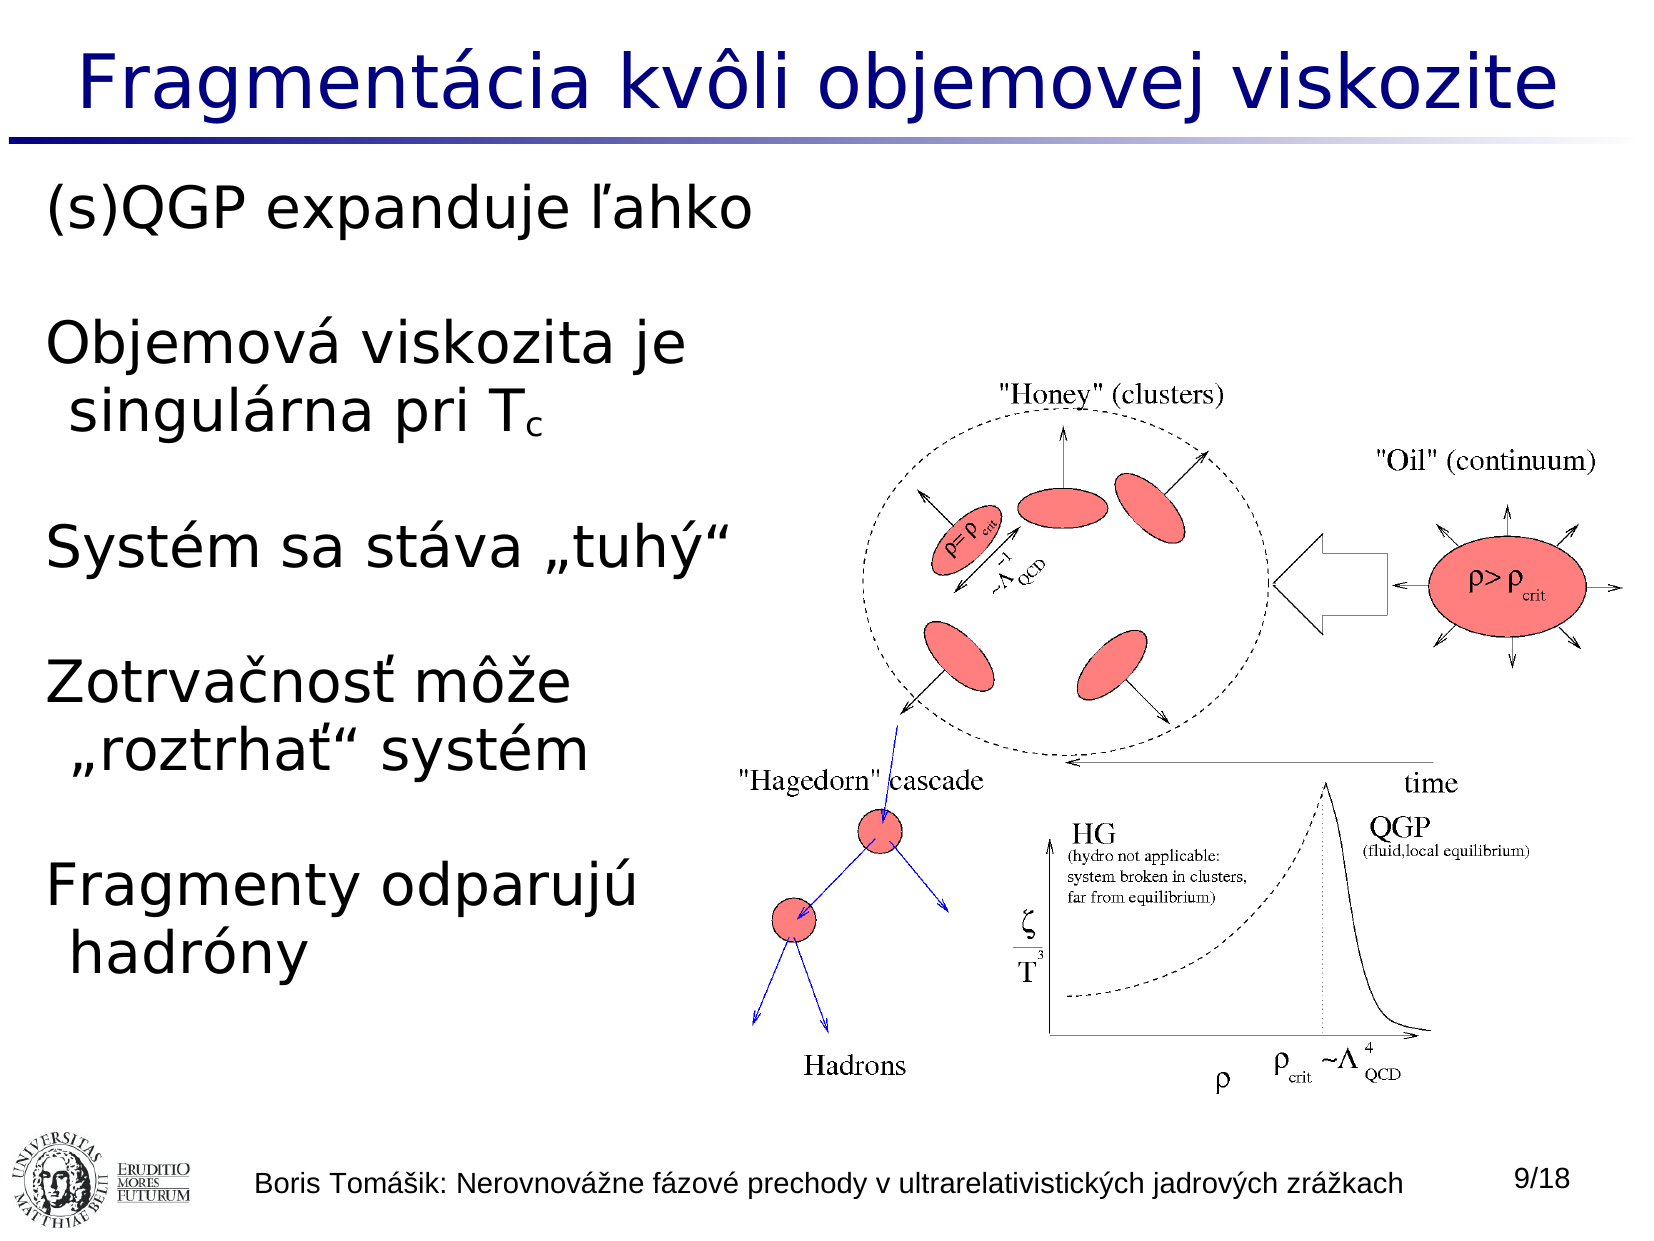

# Fragmentácia kvôli objemovej viskozite
(s)QGP expanduje ľahko
Objemová viskozita je
singulárna pri Tc
Systém sa stáva „tuhý“
Zotrvačnosť môže
„roztrhať“ systém
Fragmenty odparujú
hadróny
9